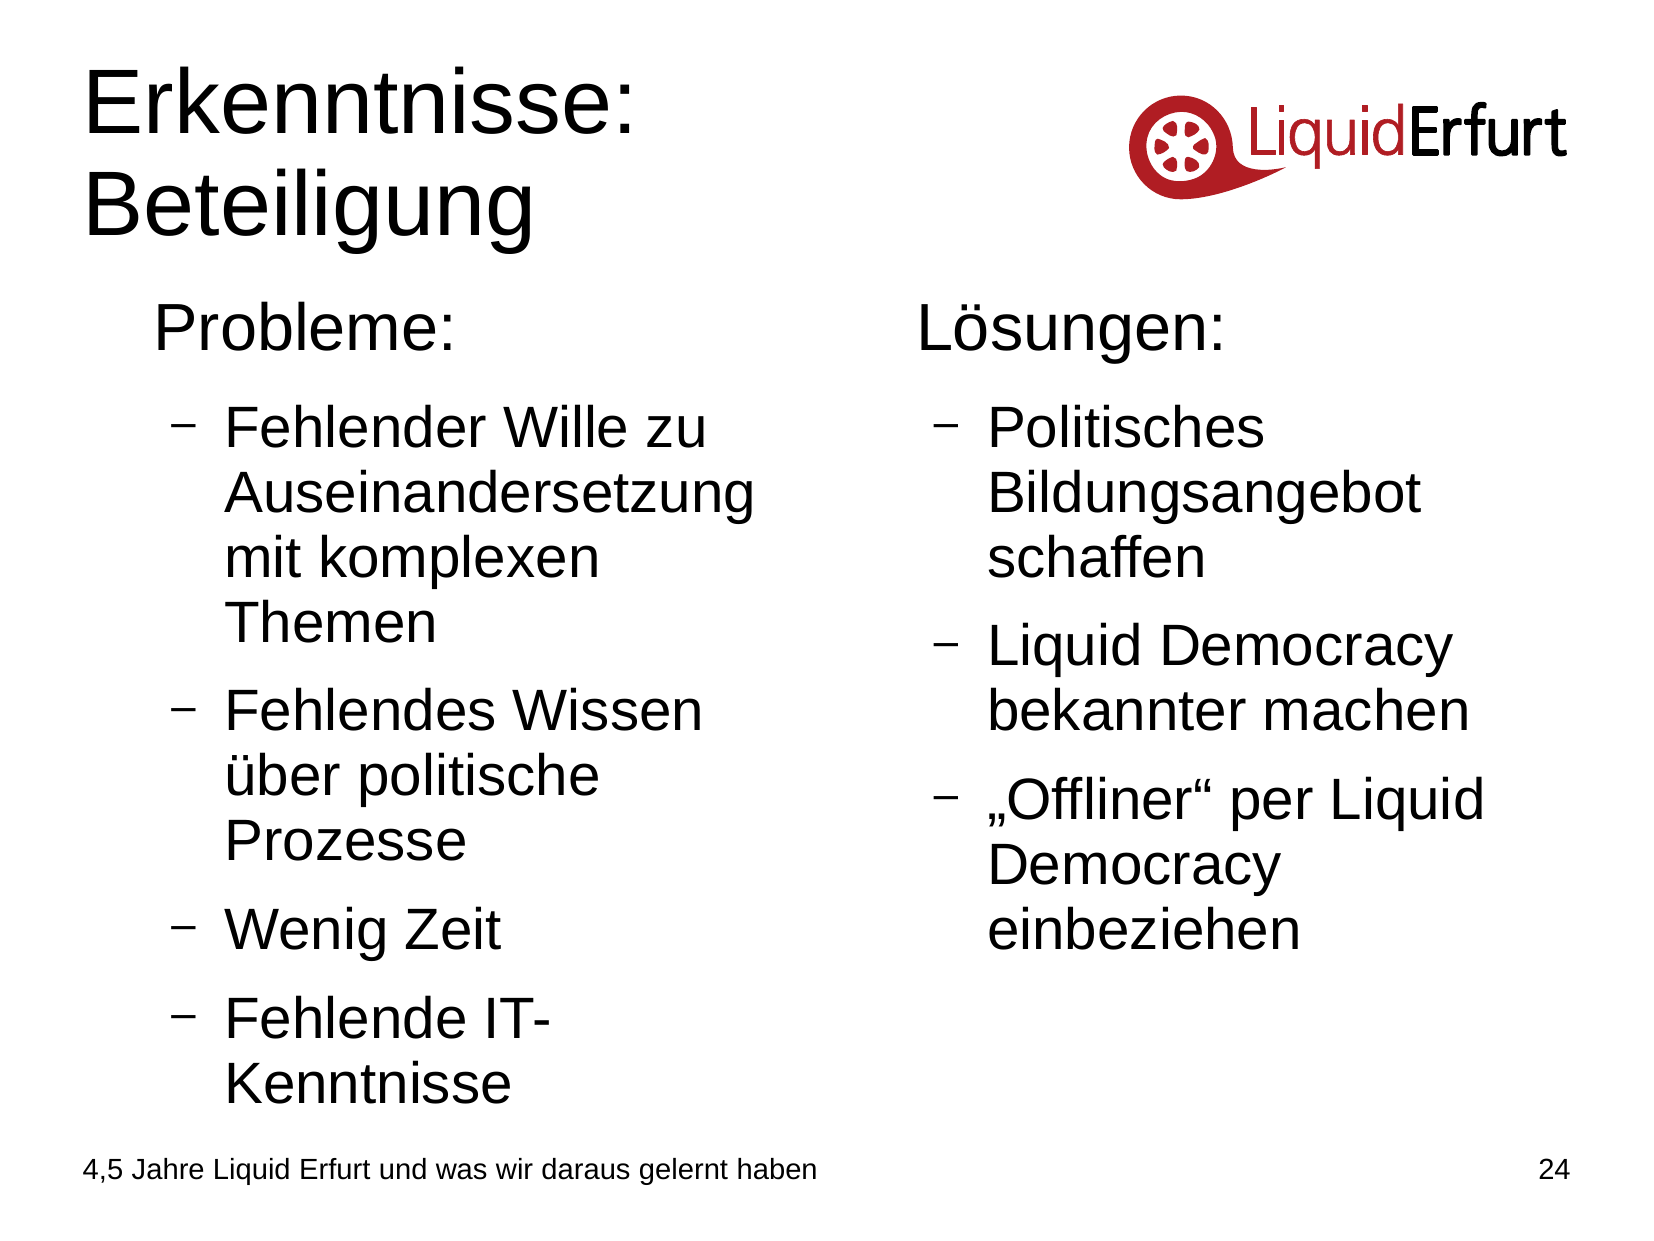

# Erkenntnisse: Beteiligung
Probleme:
Fehlender Wille zu Auseinandersetzung mit komplexen Themen
Fehlendes Wissen über politische Prozesse
Wenig Zeit
Fehlende IT-Kenntnisse
Lösungen:
Politisches Bildungsangebot schaffen
Liquid Democracy bekannter machen
„Offliner“ per Liquid Democracy einbeziehen
4,5 Jahre Liquid Erfurt und was wir daraus gelernt haben
24